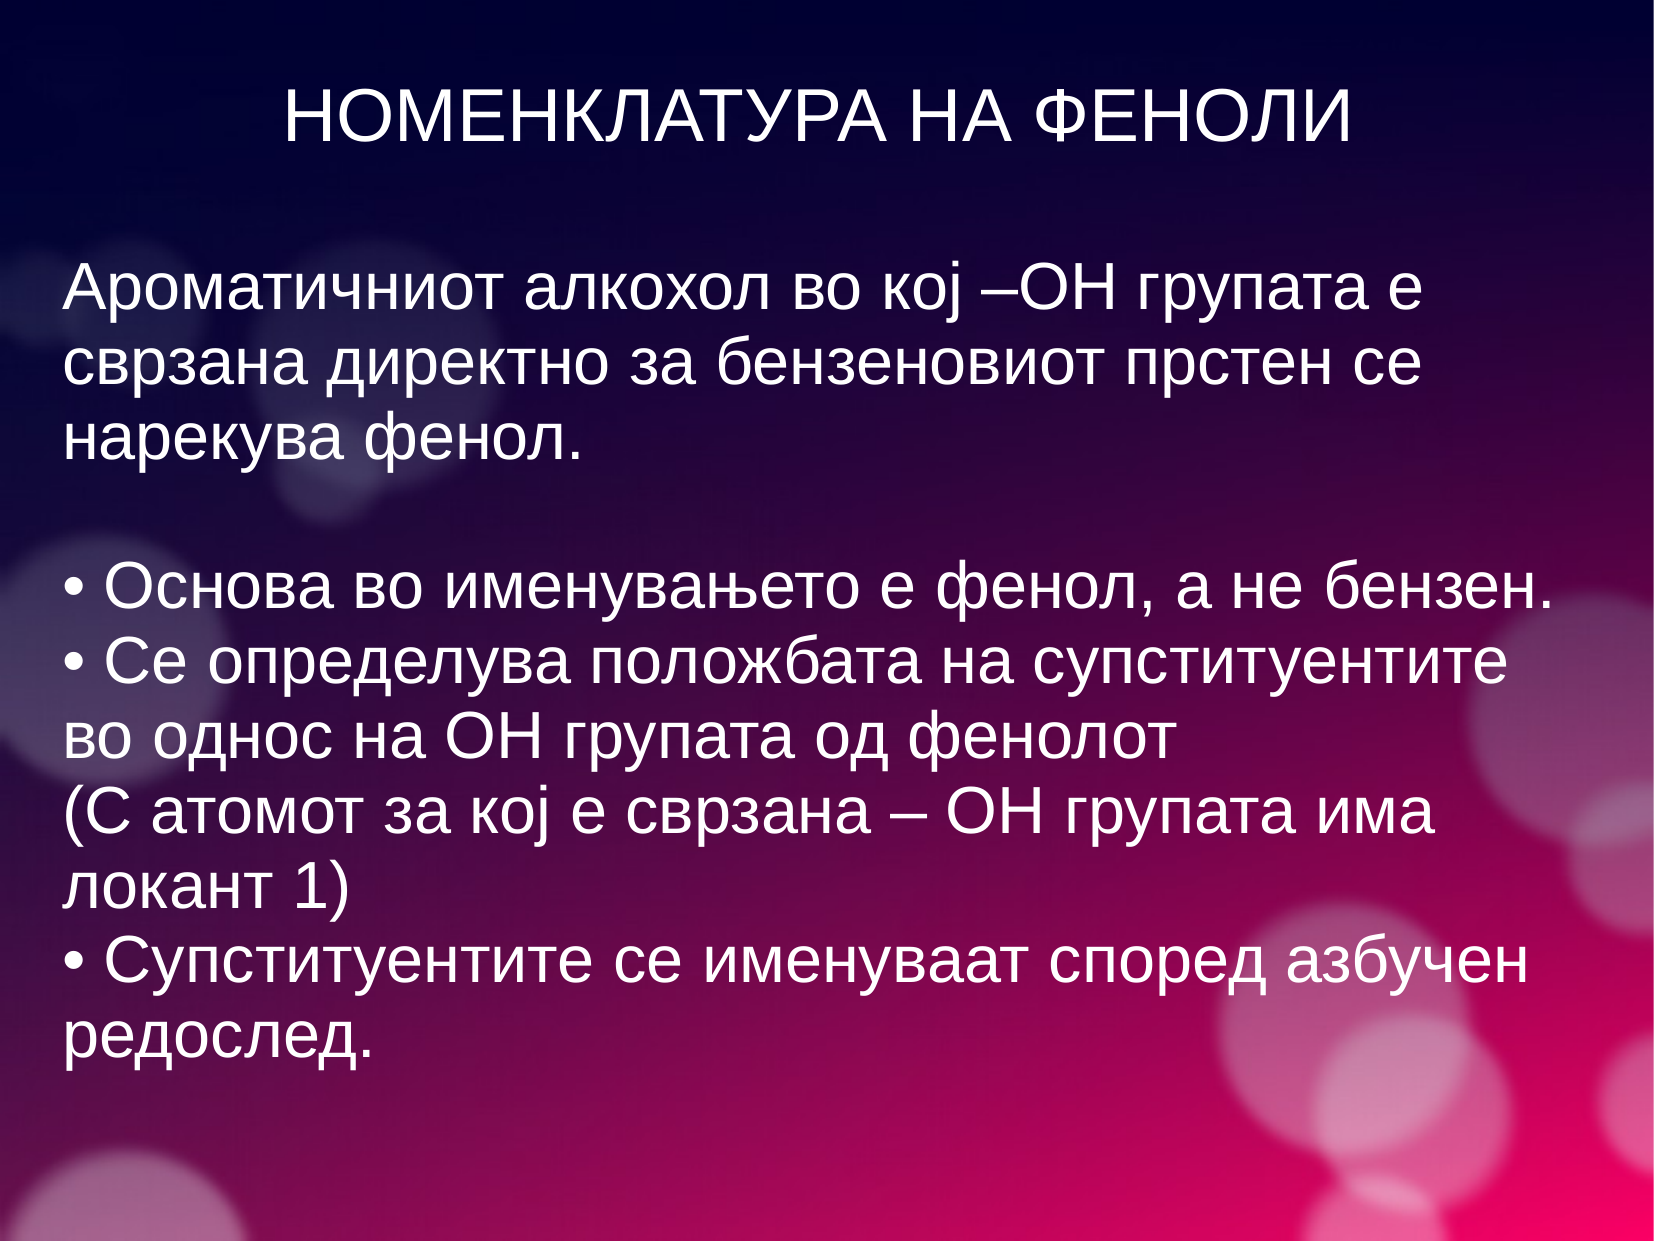

НОМЕНКЛАТУРА НА ФЕНОЛИ
Ароматичниот алкохол во кој –ОН групата е сврзана директно за бензеновиот прстен се нарекува фенол.
• Основа во именувањето е фенол, а не бензен.
• Се определува положбата на супституентите во однос на ОН групата од фенолот
(С атомот за кој е сврзана – ОН групата има локант 1)
• Супституентите се именуваат според азбучен редослед.